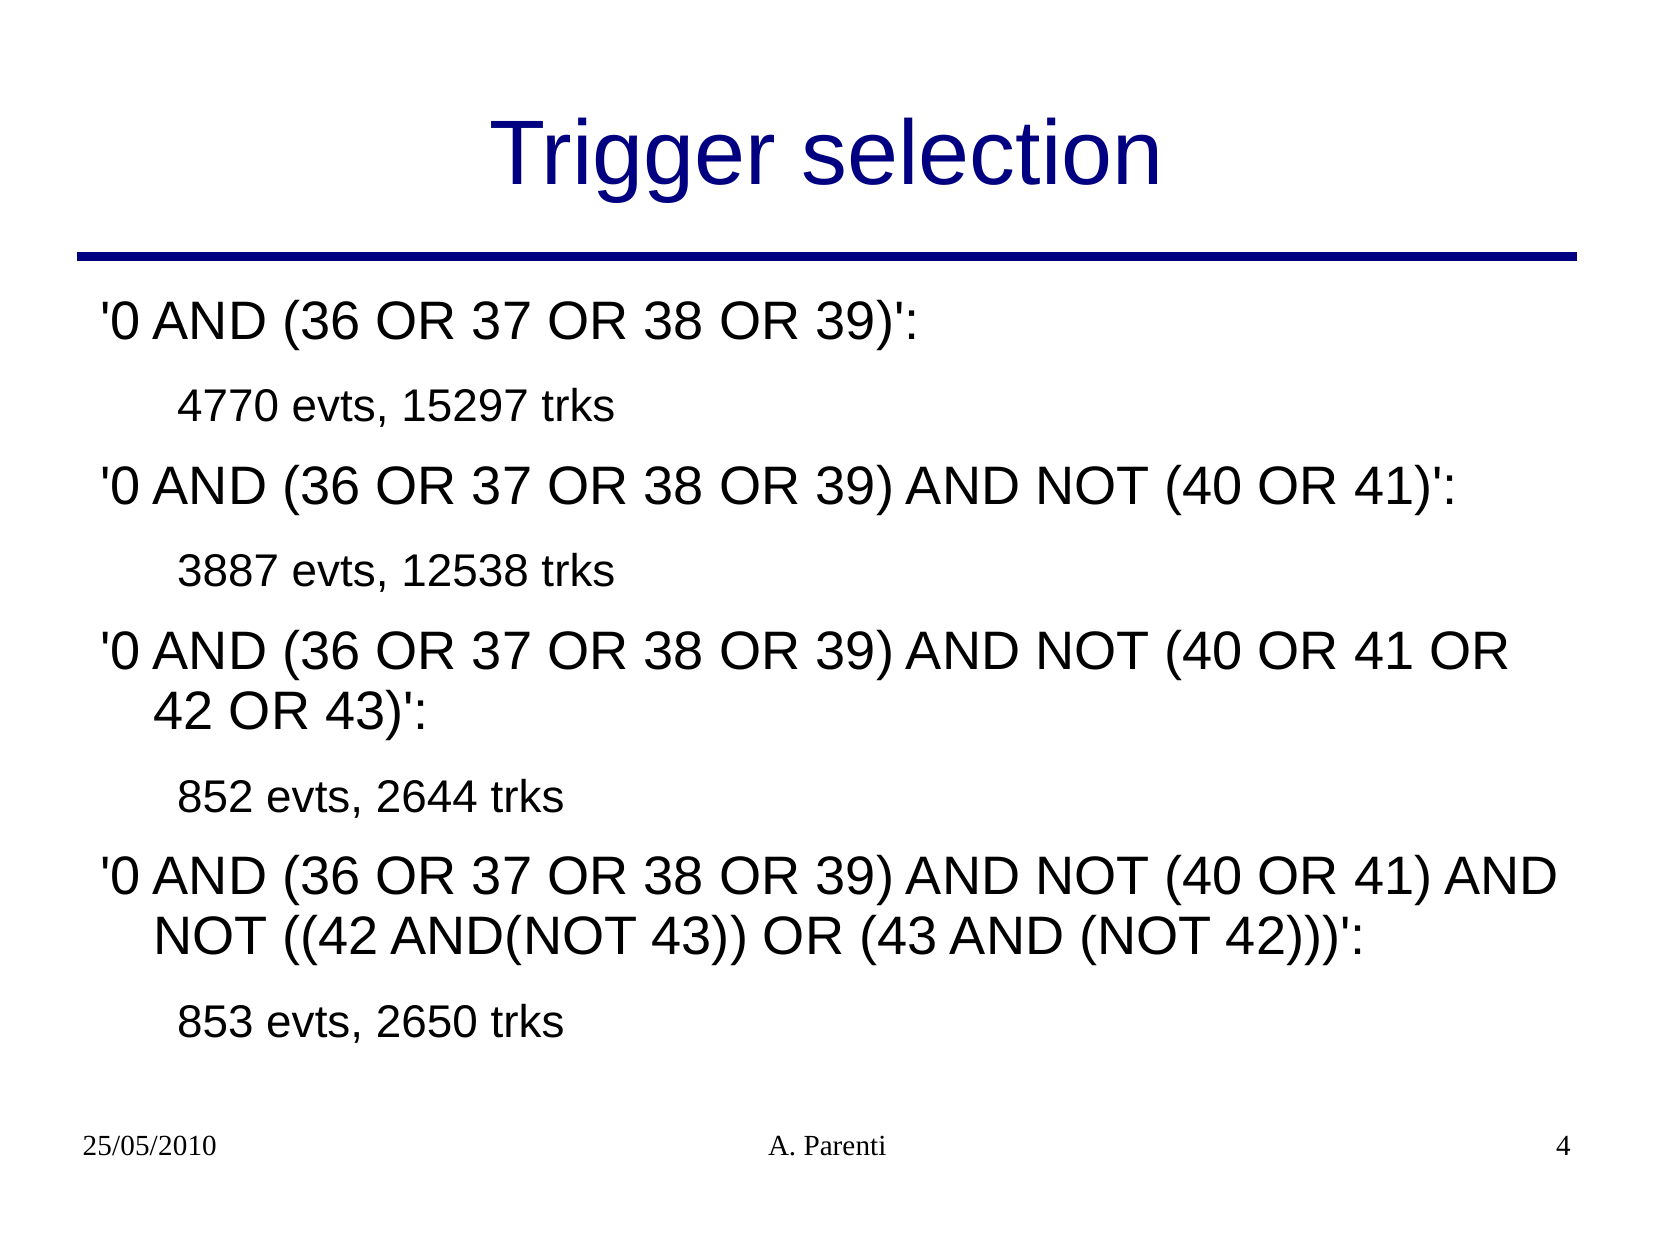

# Trigger selection
'0 AND (36 OR 37 OR 38 OR 39)':
4770 evts, 15297 trks
'0 AND (36 OR 37 OR 38 OR 39) AND NOT (40 OR 41)':
3887 evts, 12538 trks
'0 AND (36 OR 37 OR 38 OR 39) AND NOT (40 OR 41 OR 42 OR 43)':
852 evts, 2644 trks
'0 AND (36 OR 37 OR 38 OR 39) AND NOT (40 OR 41) AND NOT ((42 AND(NOT 43)) OR (43 AND (NOT 42)))':
853 evts, 2650 trks
4